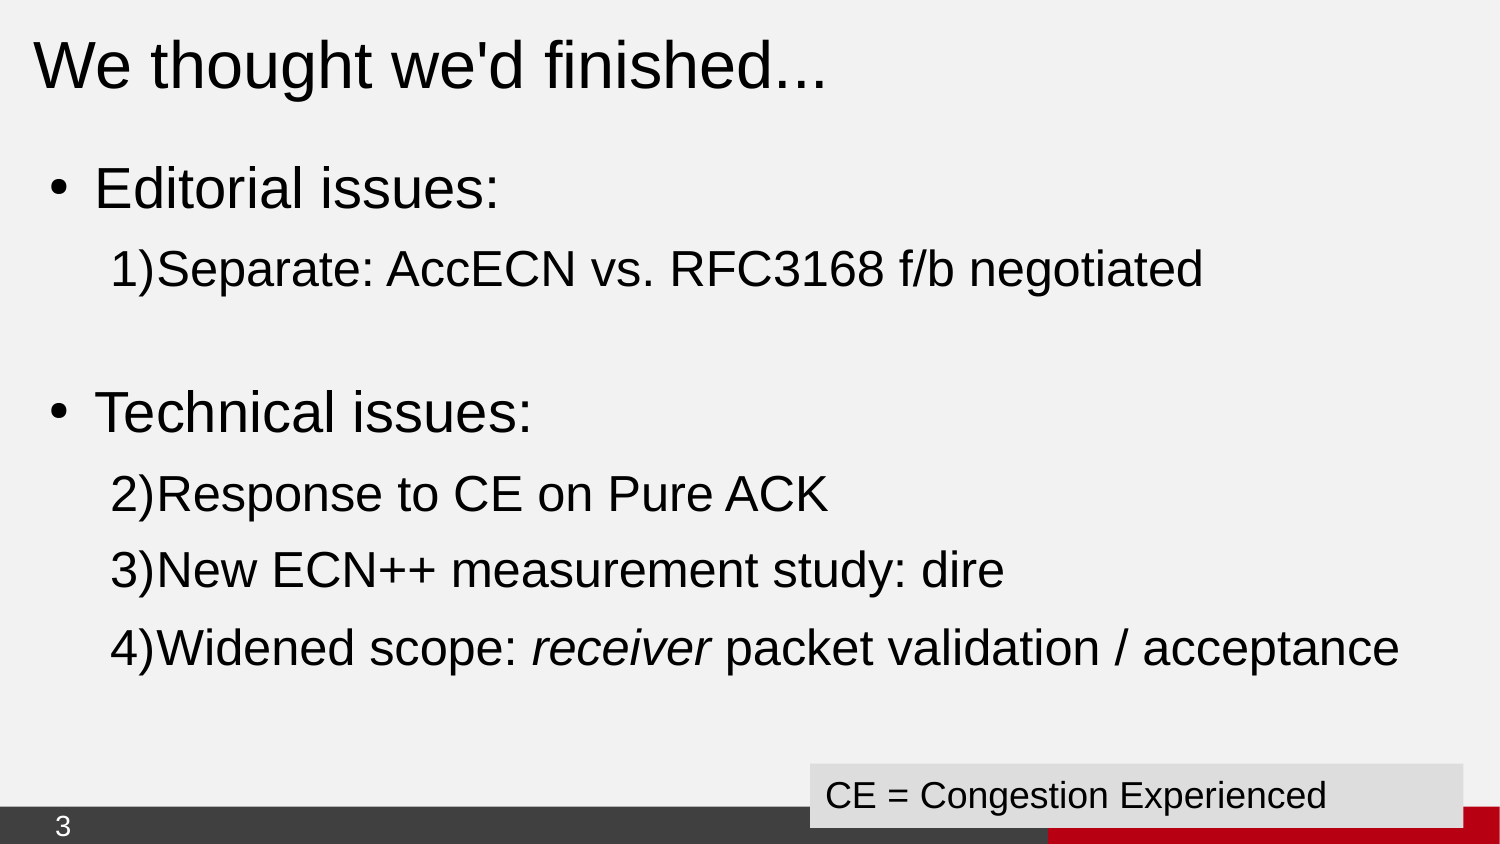

# We thought we'd finished...
Editorial issues:
Separate: AccECN vs. RFC3168 f/b negotiated
Technical issues:
Response to CE on Pure ACK
New ECN++ measurement study: dire
Widened scope: receiver packet validation / acceptance
CE = Congestion Experienced
3